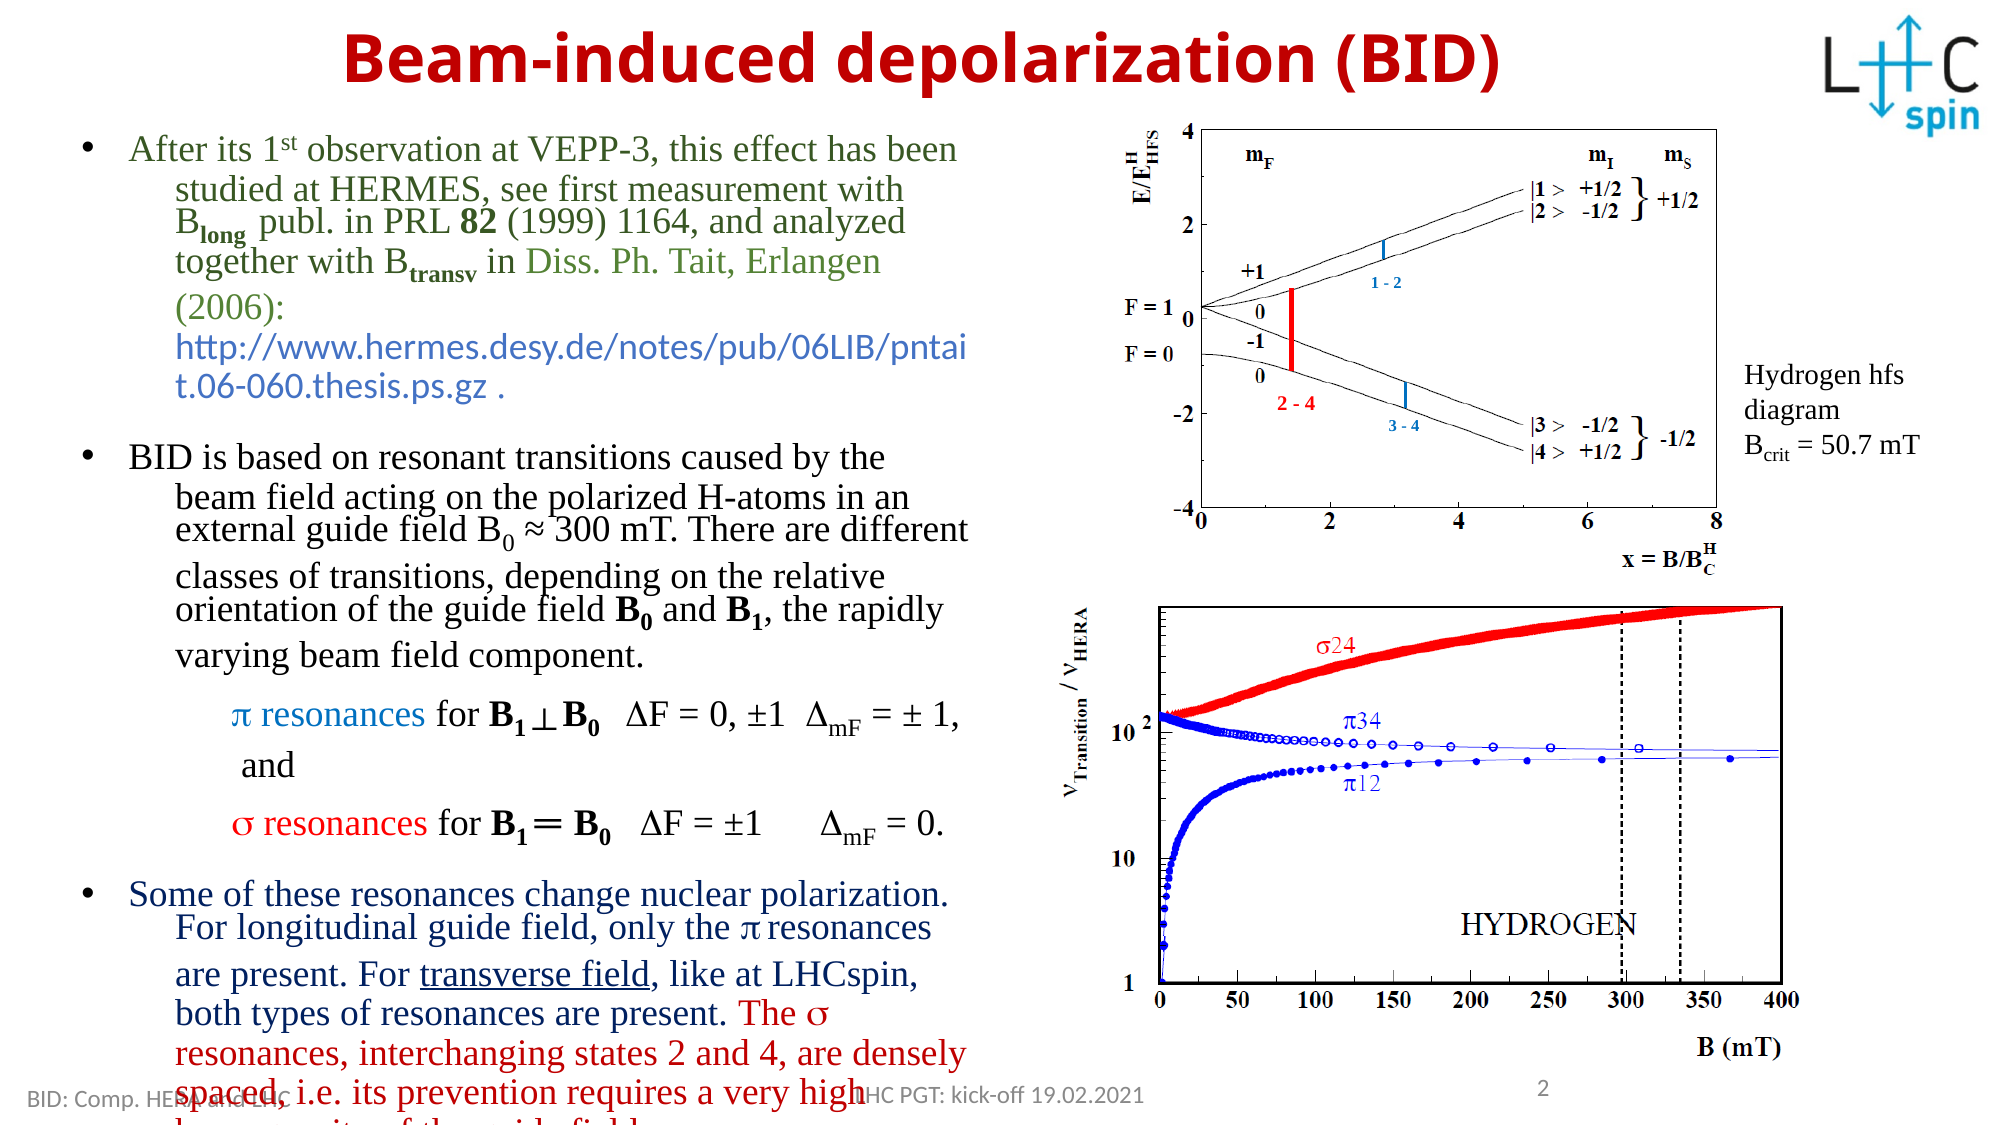

Beam-induced depolarization (BID)
After its 1st observation at VEPP-3, this effect has been studied at HERMES, see first measurement with Blong publ. in PRL 82 (1999) 1164, and analyzed together with Btransv in Diss. Ph. Tait, Erlangen (2006): http://www.hermes.desy.de/notes/pub/06LIB/pntait.06-060.thesis.ps.gz .
BID is based on resonant transitions caused by the beam field acting on the polarized H-atoms in an external guide field B0 ≈ 300 mT. There are different classes of transitions, depending on the relative orientation of the guide field B0 and B1, the rapidly varying beam field component.
p resonances for B1 ┴ B0 DF = 0, ±1 DmF = ± 1, and
s resonances for B1 ═ B0 DF = ±1 DmF = 0.
Some of these resonances change nuclear polarization. For longitudinal guide field, only the p resonances are present. For transverse field, like at LHCspin, both types of resonances are present. The s resonances, interchanging states 2 and 4, are densely spaced, i.e. its prevention requires a very high homogeneity of the guide field.
1 - 2
Hydrogen hfs diagram
Bcrit = 50.7 mT
2 - 4
3 - 4
LHC PGT: kick-off 19.02.2021
BID: Comp. HERA and LHC